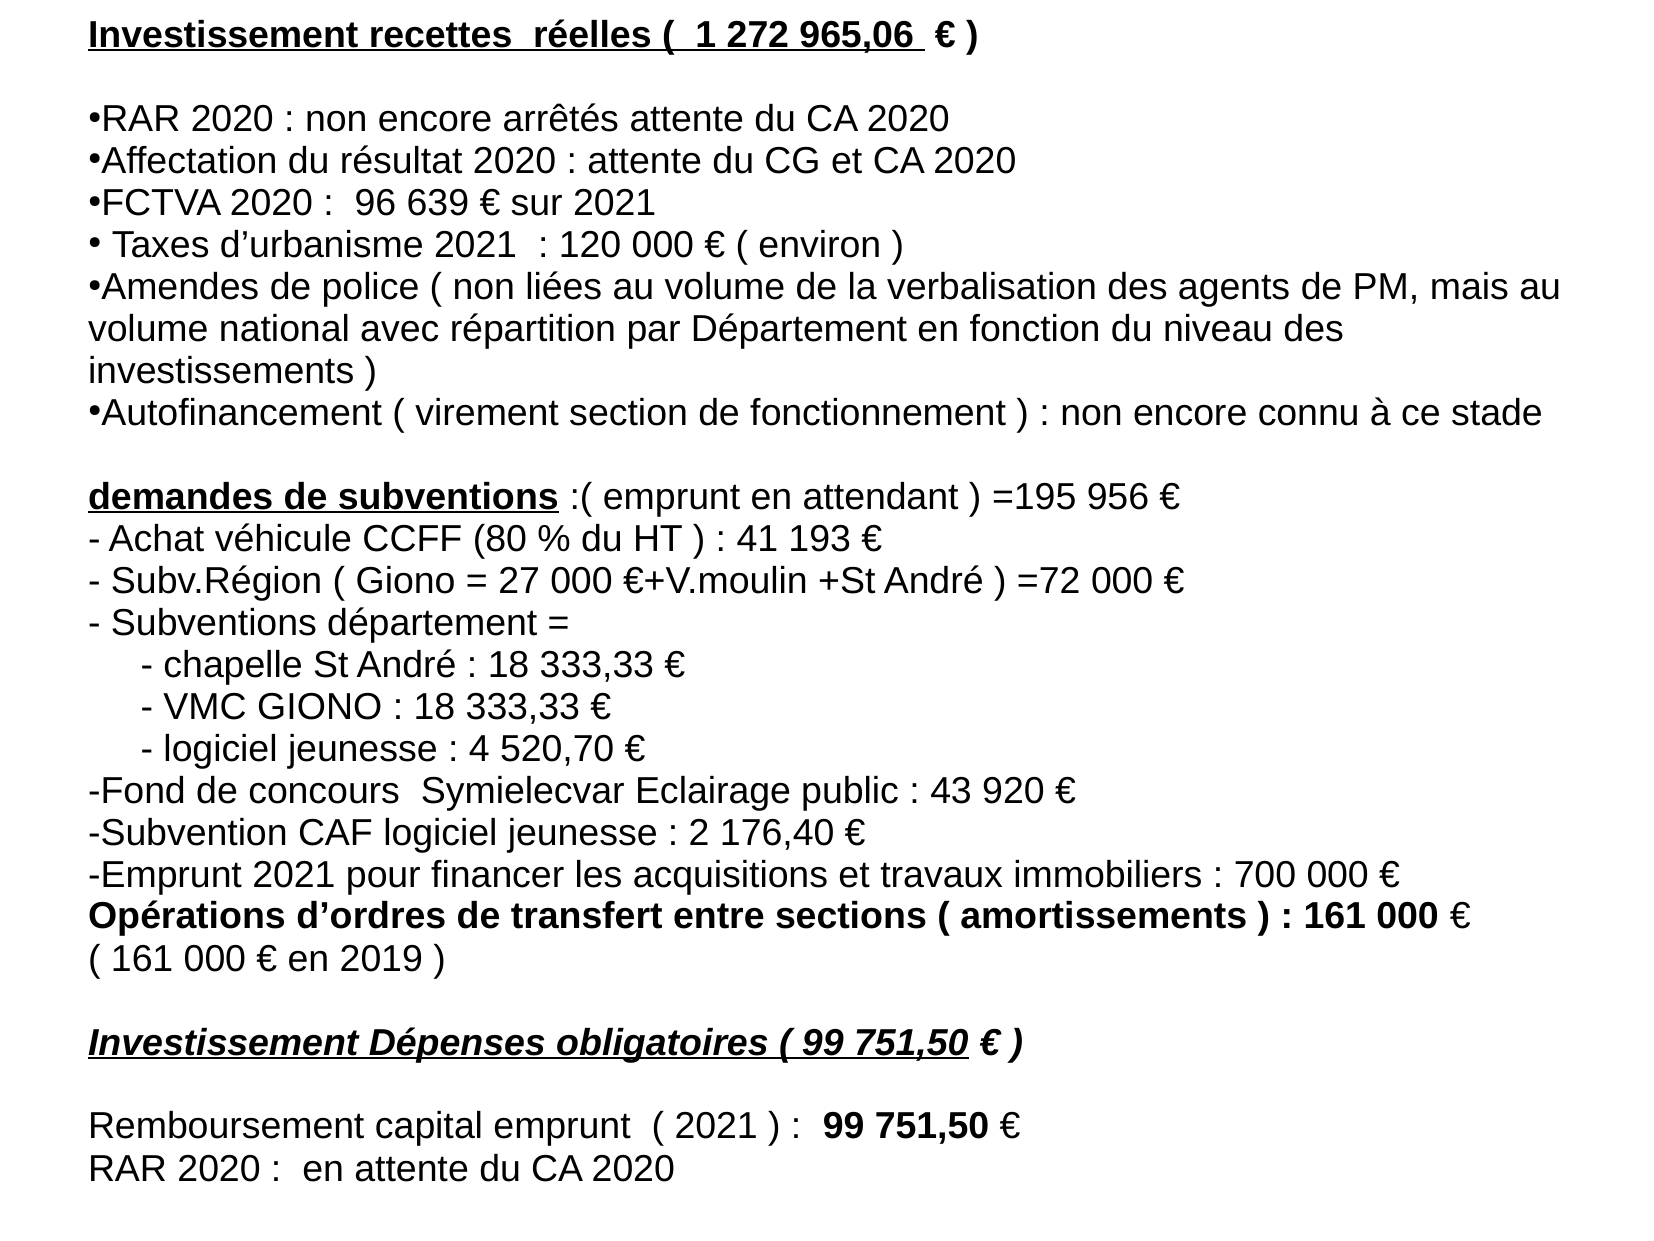

Investissement recettes réelles ( 1 272 965,06 € )
RAR 2020 : non encore arrêtés attente du CA 2020
Affectation du résultat 2020 : attente du CG et CA 2020
FCTVA 2020 : 96 639 € sur 2021
 Taxes d’urbanisme 2021  : 120 000 € ( environ )
Amendes de police ( non liées au volume de la verbalisation des agents de PM, mais au volume national avec répartition par Département en fonction du niveau des investissements )
Autofinancement ( virement section de fonctionnement ) : non encore connu à ce stade
demandes de subventions :( emprunt en attendant ) =195 956 €
- Achat véhicule CCFF (80 % du HT ) : 41 193 €
- Subv.Région ( Giono = 27 000 €+V.moulin +St André ) =72 000 €
- Subventions département =
 - chapelle St André : 18 333,33 €
 - VMC GIONO : 18 333,33 €
 - logiciel jeunesse : 4 520,70 €
-Fond de concours Symielecvar Eclairage public : 43 920 €
-Subvention CAF logiciel jeunesse : 2 176,40 €
-Emprunt 2021 pour financer les acquisitions et travaux immobiliers : 700 000 €
Opérations d’ordres de transfert entre sections ( amortissements ) : 161 000 €
( 161 000 € en 2019 )
Investissement Dépenses obligatoires ( 99 751,50 € )
Remboursement capital emprunt ( 2021 ) : 99 751,50 €
RAR 2020 : en attente du CA 2020